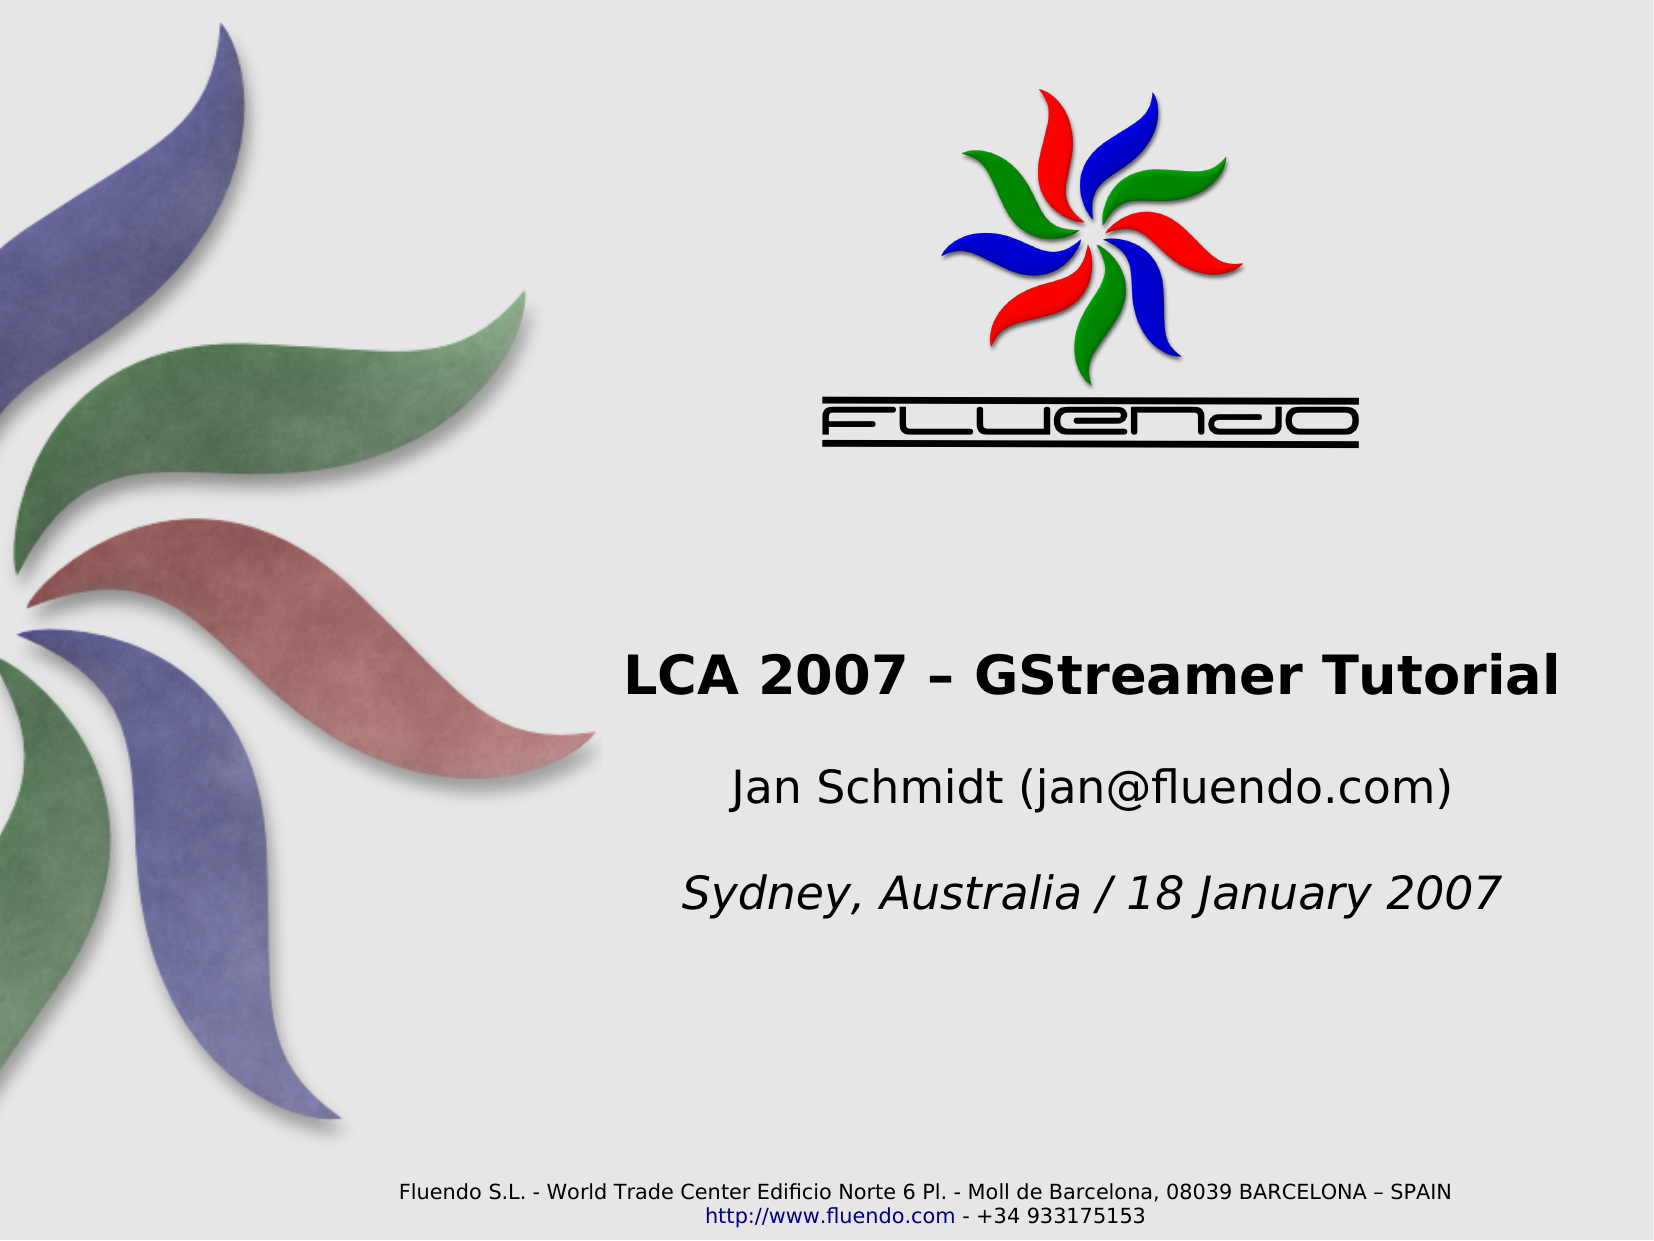

LCA 2007 – GStreamer Tutorial
Jan Schmidt (jan@fluendo.com)
Sydney, Australia / 18 January 2007